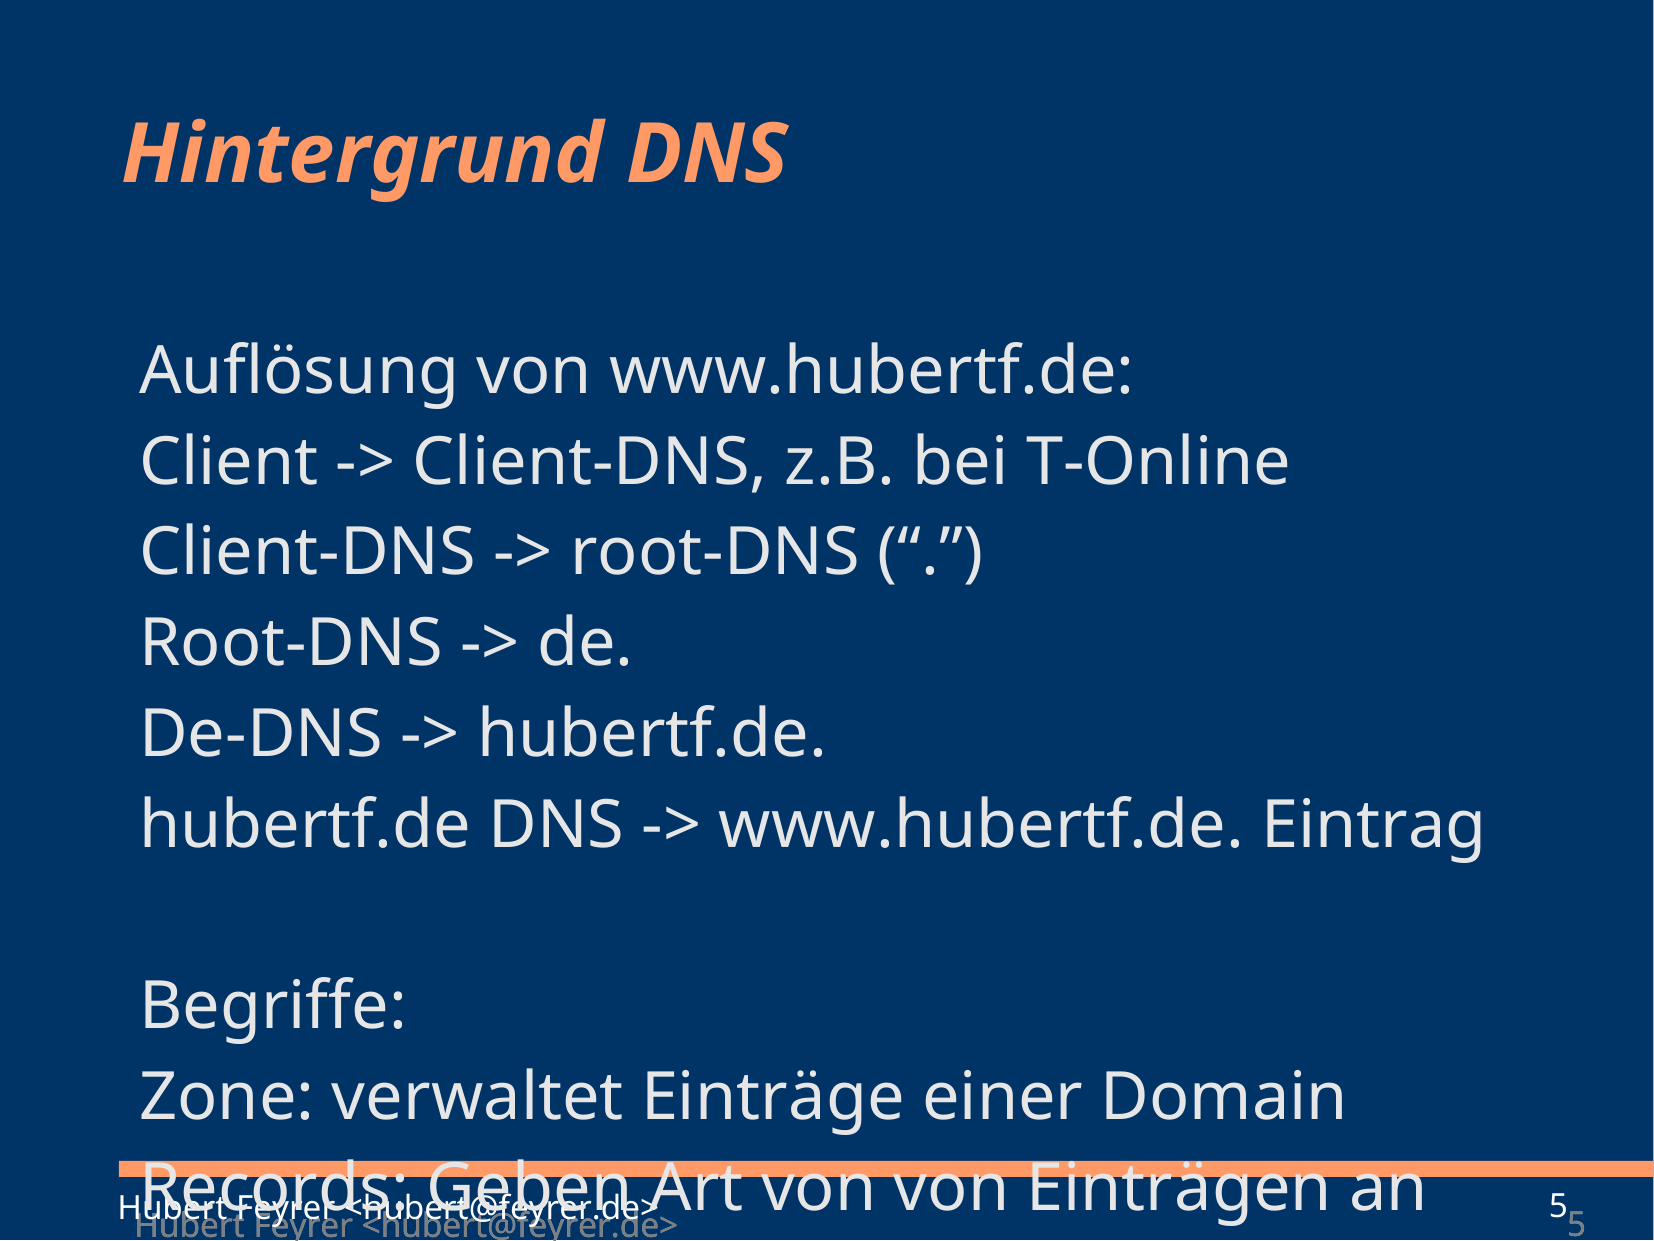

# Hintergrund DNS
Auflösung von www.hubertf.de:
Client -> Client-DNS, z.B. bei T-Online
Client-DNS -> root-DNS (“.”)
Root-DNS -> de.
De-DNS -> hubertf.de.
hubertf.de DNS -> www.hubertf.de. Eintrag
Begriffe:
Zone: verwaltet Einträge einer Domain
Records: Geben Art von von Einträgen an